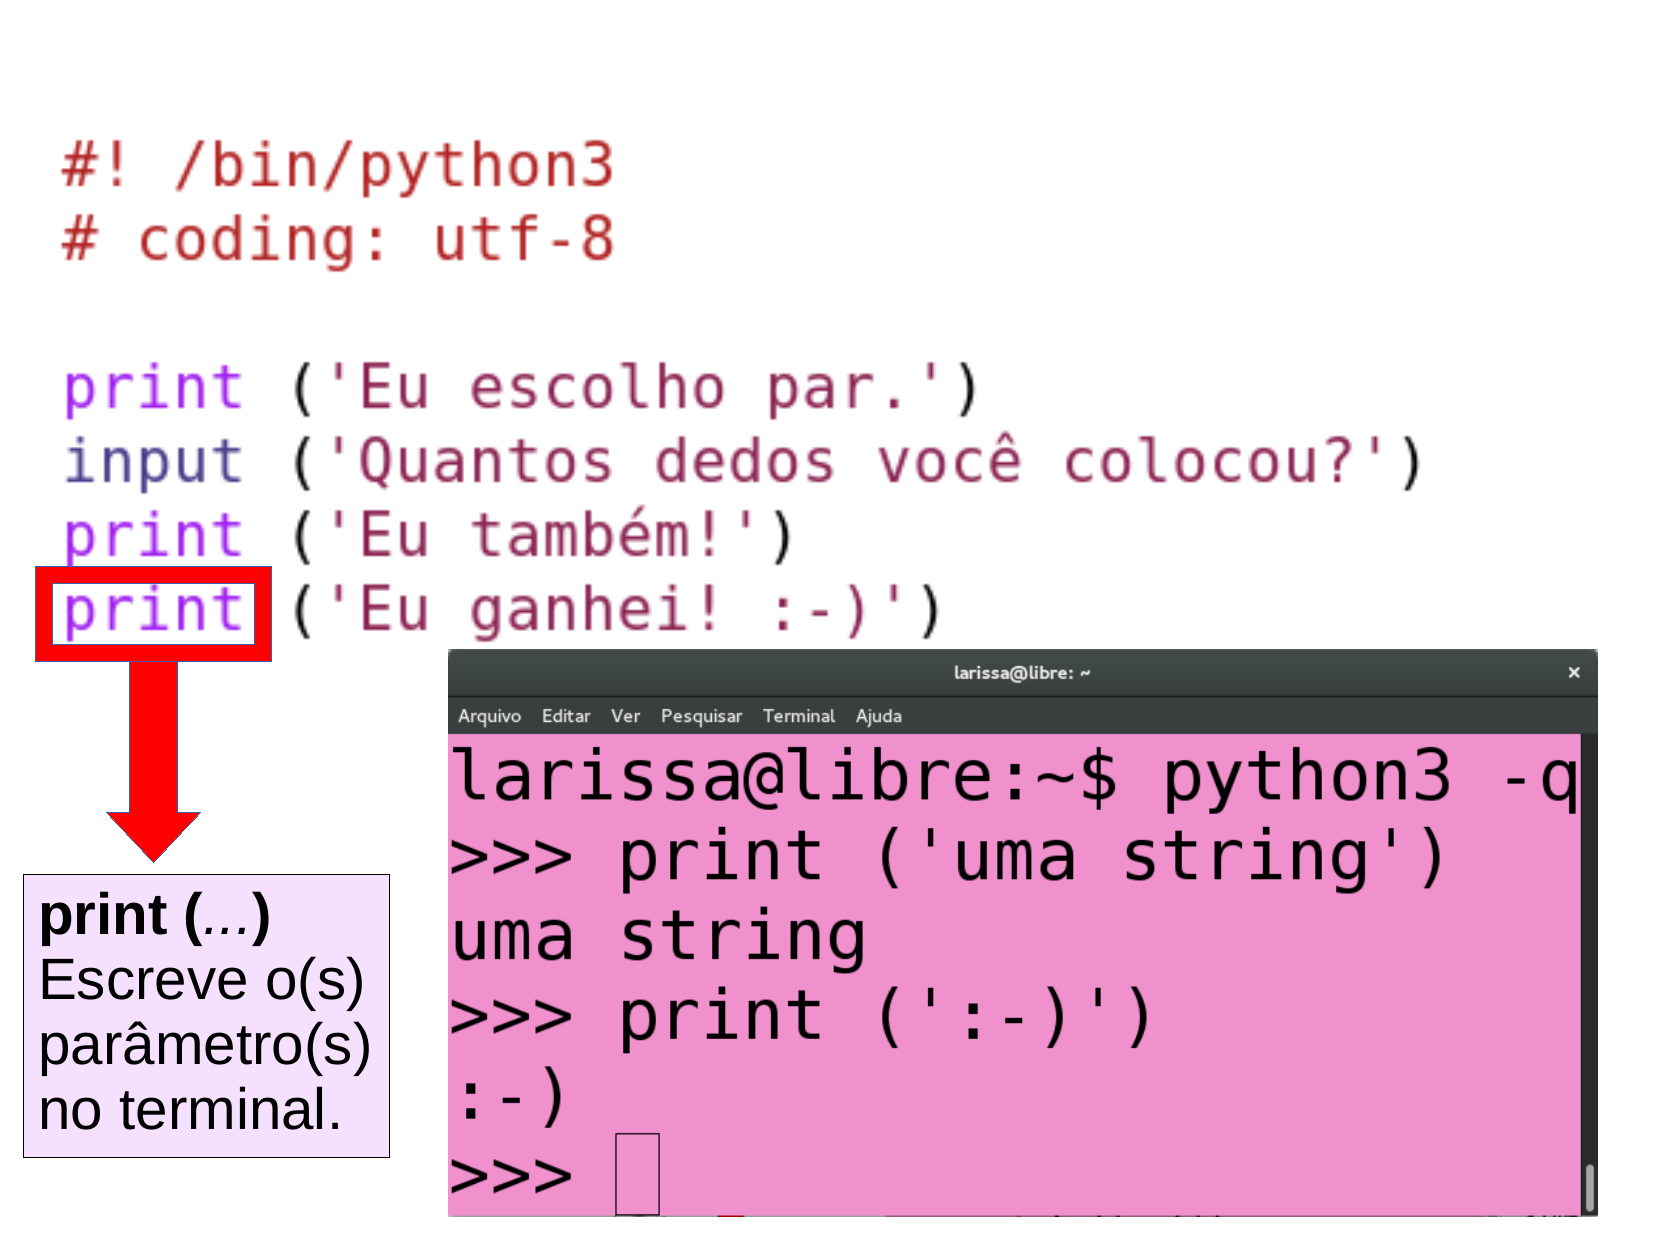

print (...)
Escreve o(s) parâmetro(s) no terminal.